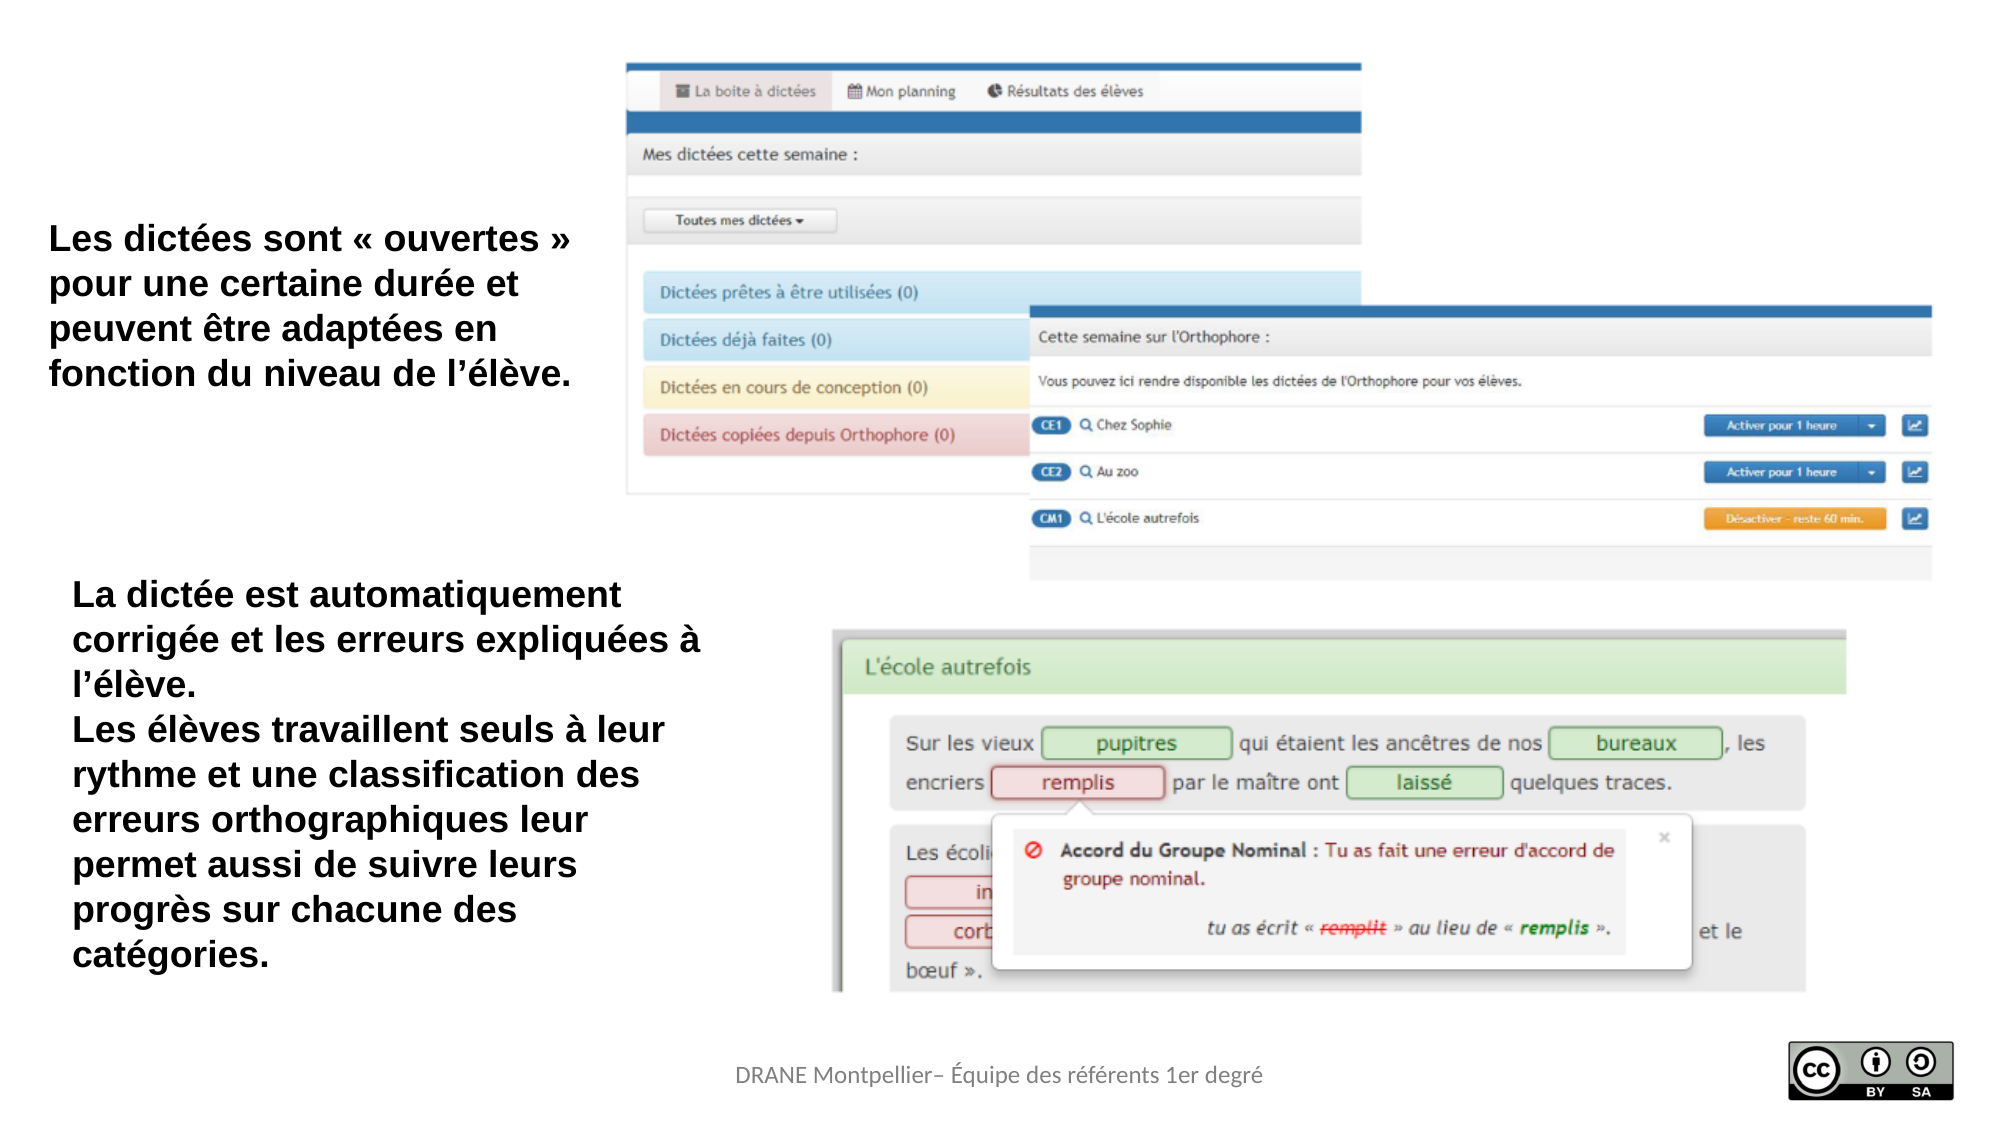

Les dictées sont « ouvertes » pour une certaine durée et peuvent être adaptées en fonction du niveau de l’élève.
La dictée est automatiquement corrigée et les erreurs expliquées à
l’élève.
Les élèves travaillent seuls à leur rythme et une classification des erreurs orthographiques leur permet aussi de suivre leurs progrès sur chacune des
catégories.
DRANE Montpellier– Équipe des référents 1er degré